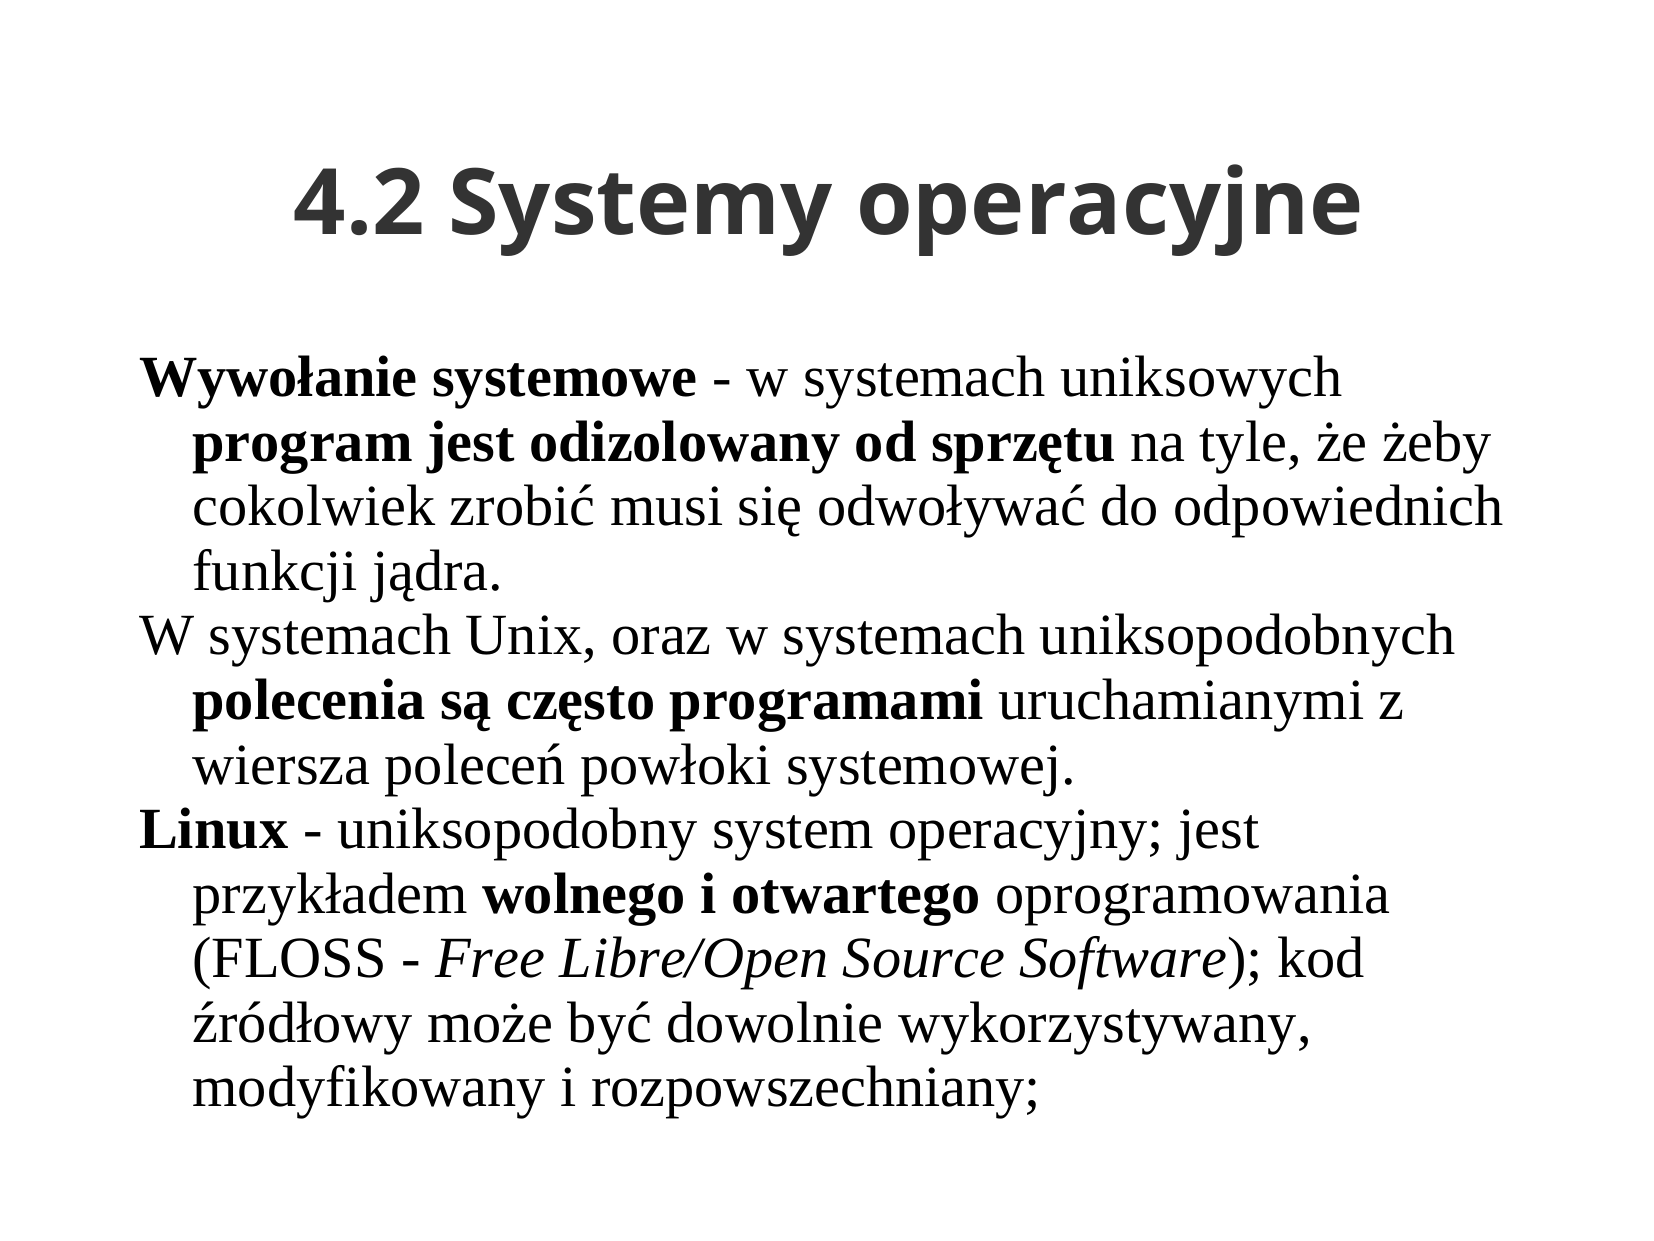

# 4.2 Systemy operacyjne
Wywołanie systemowe - w systemach uniksowych program jest odizolowany od sprzętu na tyle, że żeby cokolwiek zrobić musi się odwoływać do odpowiednich funkcji jądra.
W systemach Unix, oraz w systemach uniksopodobnych polecenia są często programami uruchamianymi z wiersza poleceń powłoki systemowej.
Linux - uniksopodobny system operacyjny; jest przykładem wolnego i otwartego oprogramowania (FLOSS - Free Libre/Open Source Software); kod źródłowy może być dowolnie wykorzystywany, modyfikowany i rozpowszechniany;